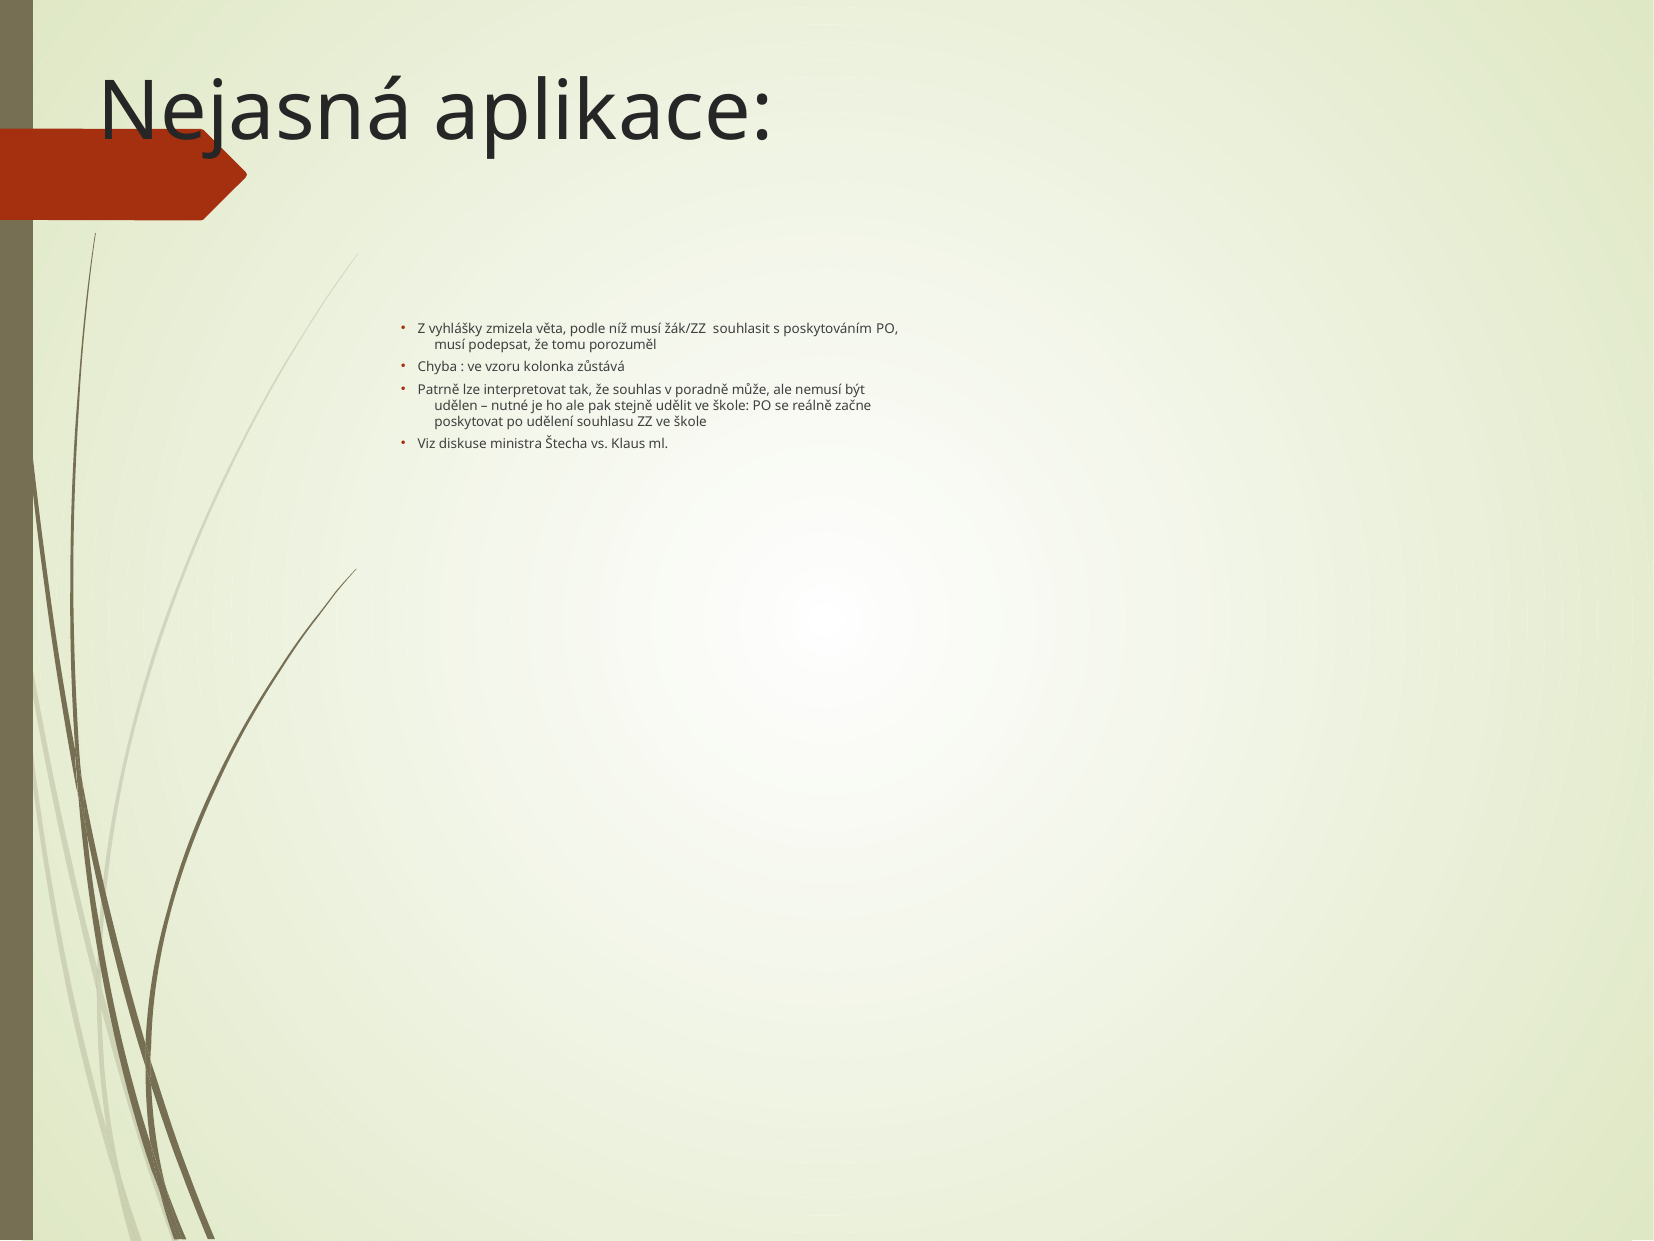

# Nejasná aplikace:
Z vyhlášky zmizela věta, podle níž musí žák/ZZ souhlasit s poskytováním PO, musí podepsat, že tomu porozuměl
Chyba : ve vzoru kolonka zůstává
Patrně lze interpretovat tak, že souhlas v poradně může, ale nemusí být udělen – nutné je ho ale pak stejně udělit ve škole: PO se reálně začne poskytovat po udělení souhlasu ZZ ve škole
Viz diskuse ministra Štecha vs. Klaus ml.